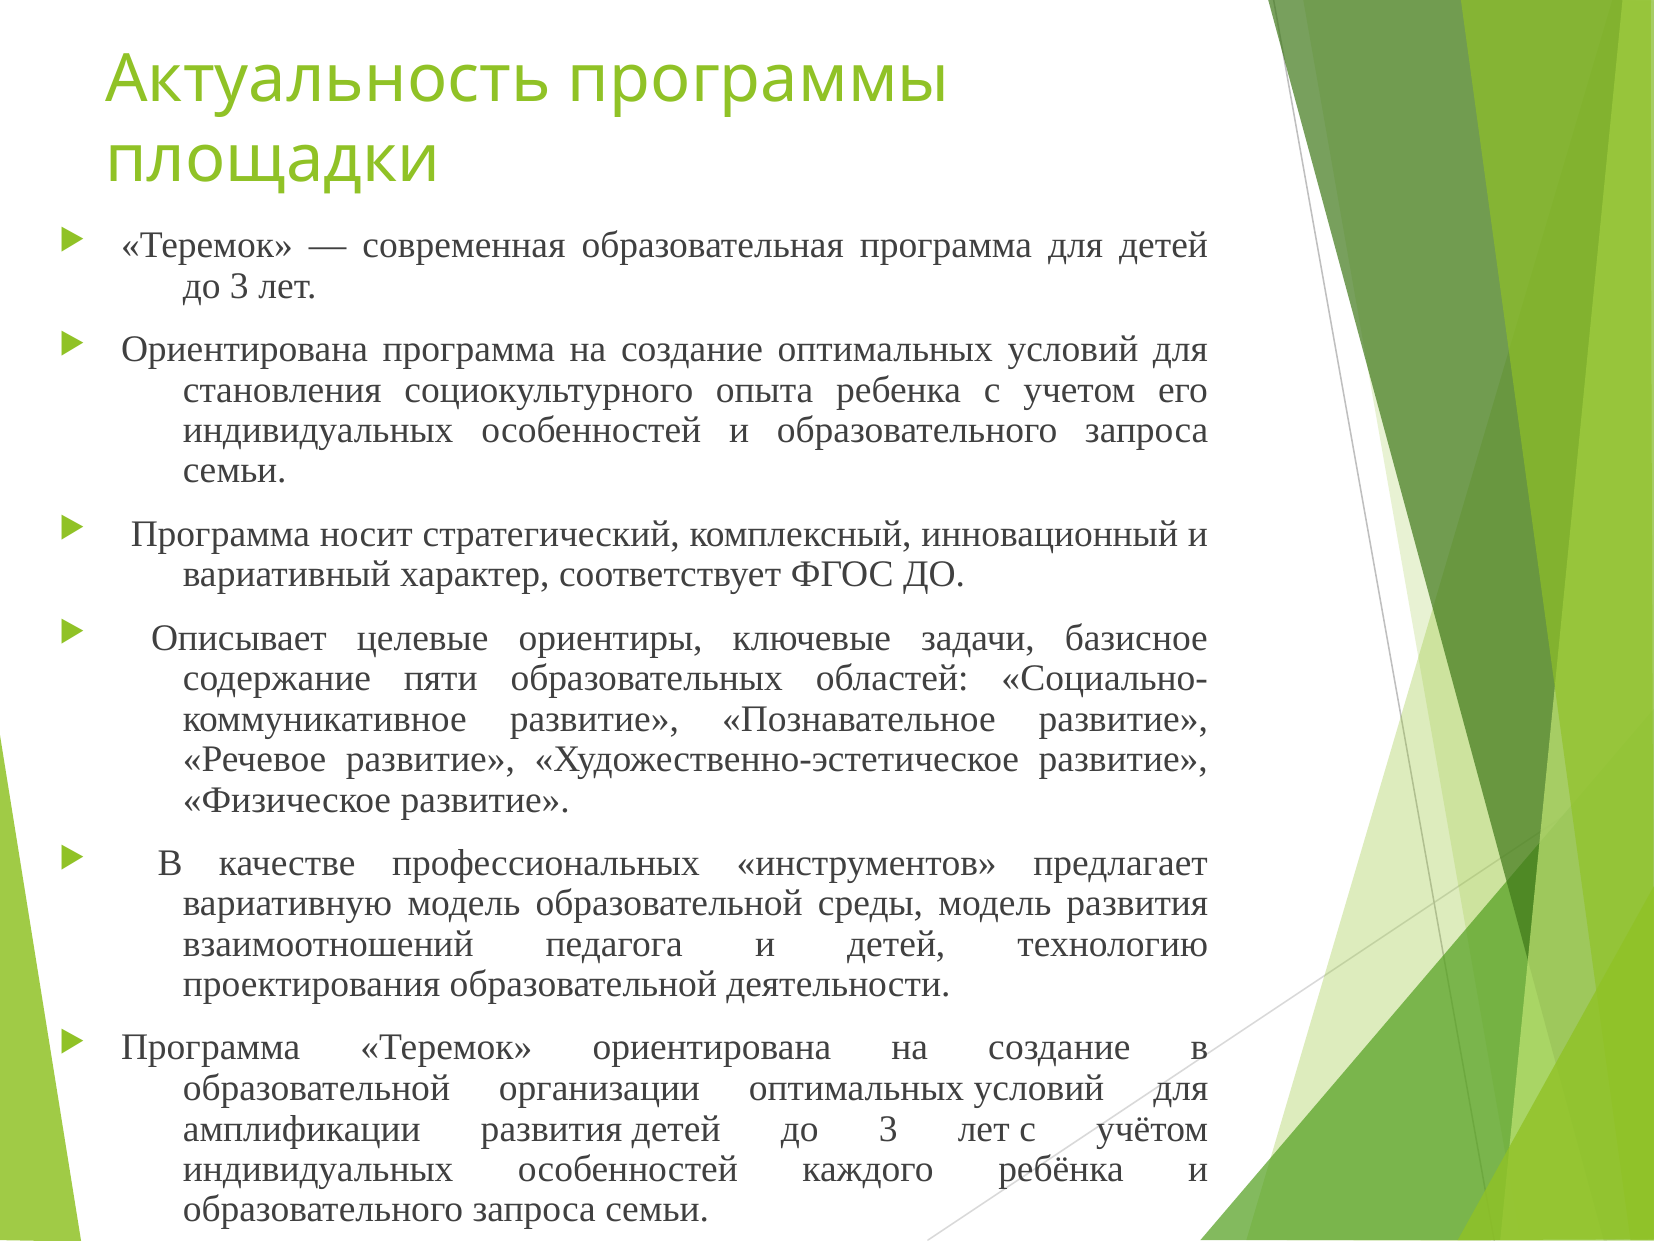

# Актуальность программы площадки
«Теремок» — современная образовательная программа для детей до 3 лет.
Ориентирована программа на создание оптимальных условий для становления социокультурного опыта ребенка с учетом его индивидуальных особенностей и образовательного запроса семьи.
 Программа носит стратегический, комплексный, инновационный и вариативный характер, соответствует ФГОС ДО.
 Описывает целевые ориентиры, ключевые задачи, базисное содержание пяти образовательных областей: «Социально-коммуникативное развитие», «Познавательное развитие», «Речевое развитие», «Художественно-эстетическое развитие», «Физическое развитие».
 В качестве профессиональных «инструментов» предлагает вариативную модель образовательной среды, модель развития взаимоотношений педагога и детей, технологию проектирования образовательной деятельности.
Программа «Теремок» ориентирована на создание в образовательной организации оптимальных условий для амплификации развития детей до 3 лет с учётом индивидуальных особенностей каждого ребёнка и образовательного запроса семьи.